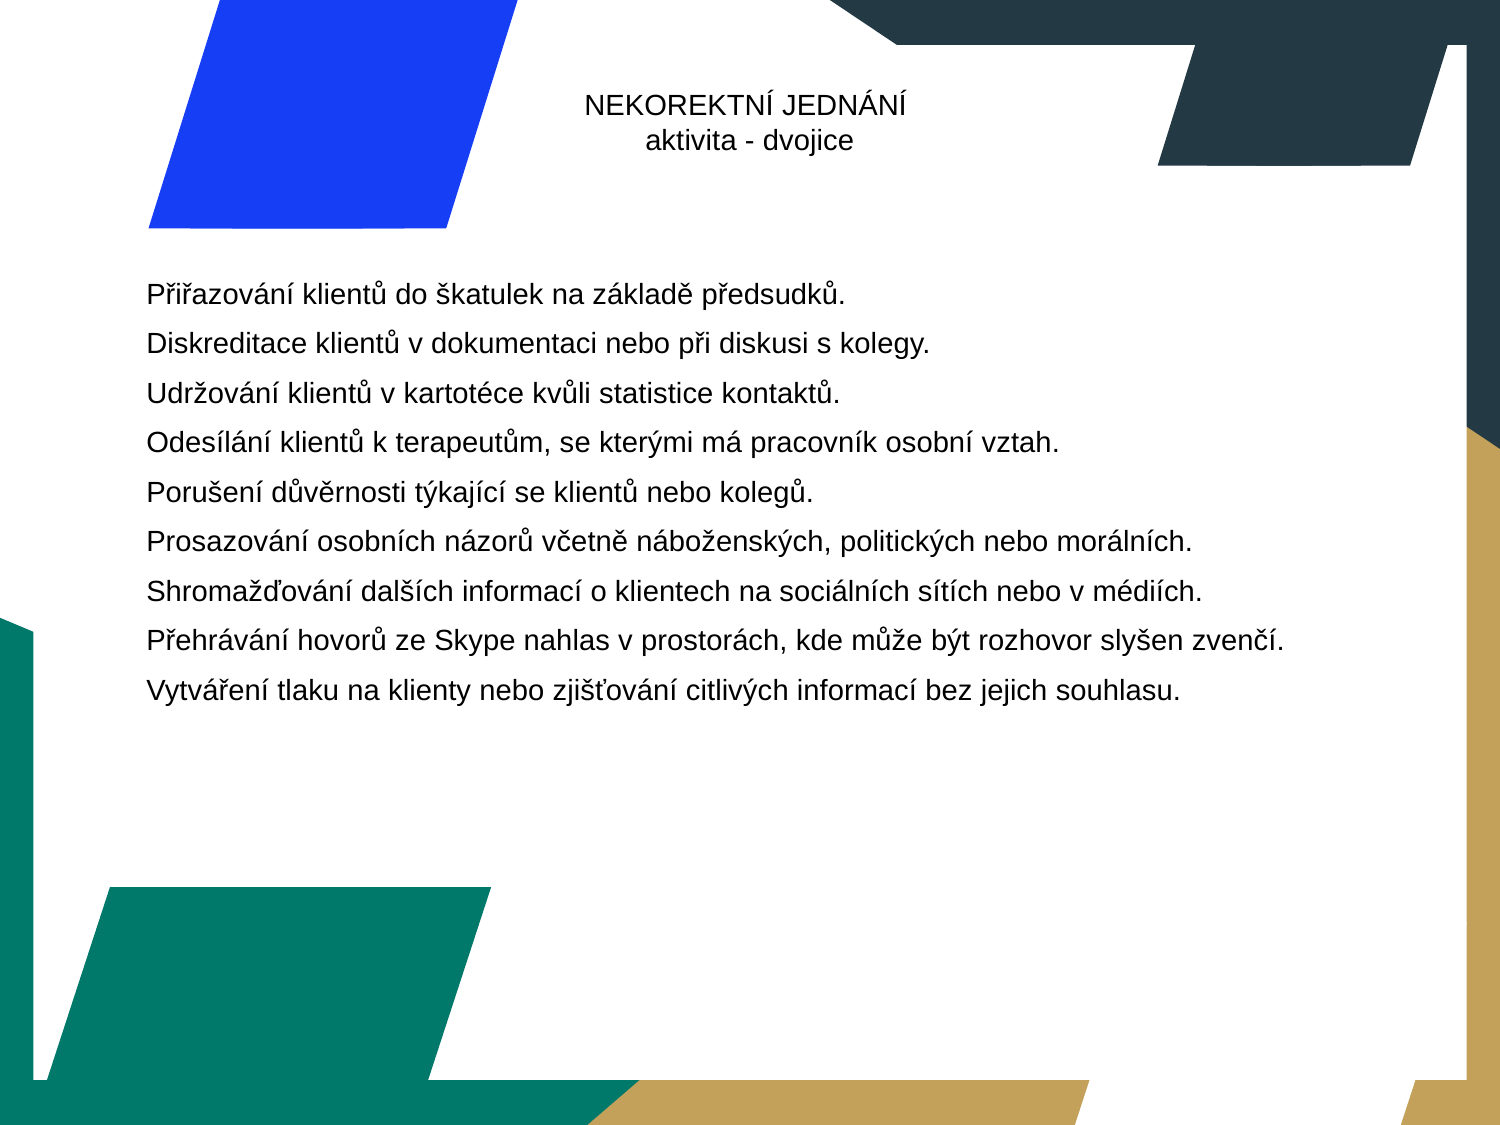

# NEKOREKTNÍ JEDNÁNÍ aktivita - dvojice
Přiřazování klientů do škatulek na základě předsudků.
Diskreditace klientů v dokumentaci nebo při diskusi s kolegy.
Udržování klientů v kartotéce kvůli statistice kontaktů.
Odesílání klientů k terapeutům, se kterými má pracovník osobní vztah.
Porušení důvěrnosti týkající se klientů nebo kolegů.
Prosazování osobních názorů včetně náboženských, politických nebo morálních.
Shromažďování dalších informací o klientech na sociálních sítích nebo v médiích.
Přehrávání hovorů ze Skype nahlas v prostorách, kde může být rozhovor slyšen zvenčí.
Vytváření tlaku na klienty nebo zjišťování citlivých informací bez jejich souhlasu.